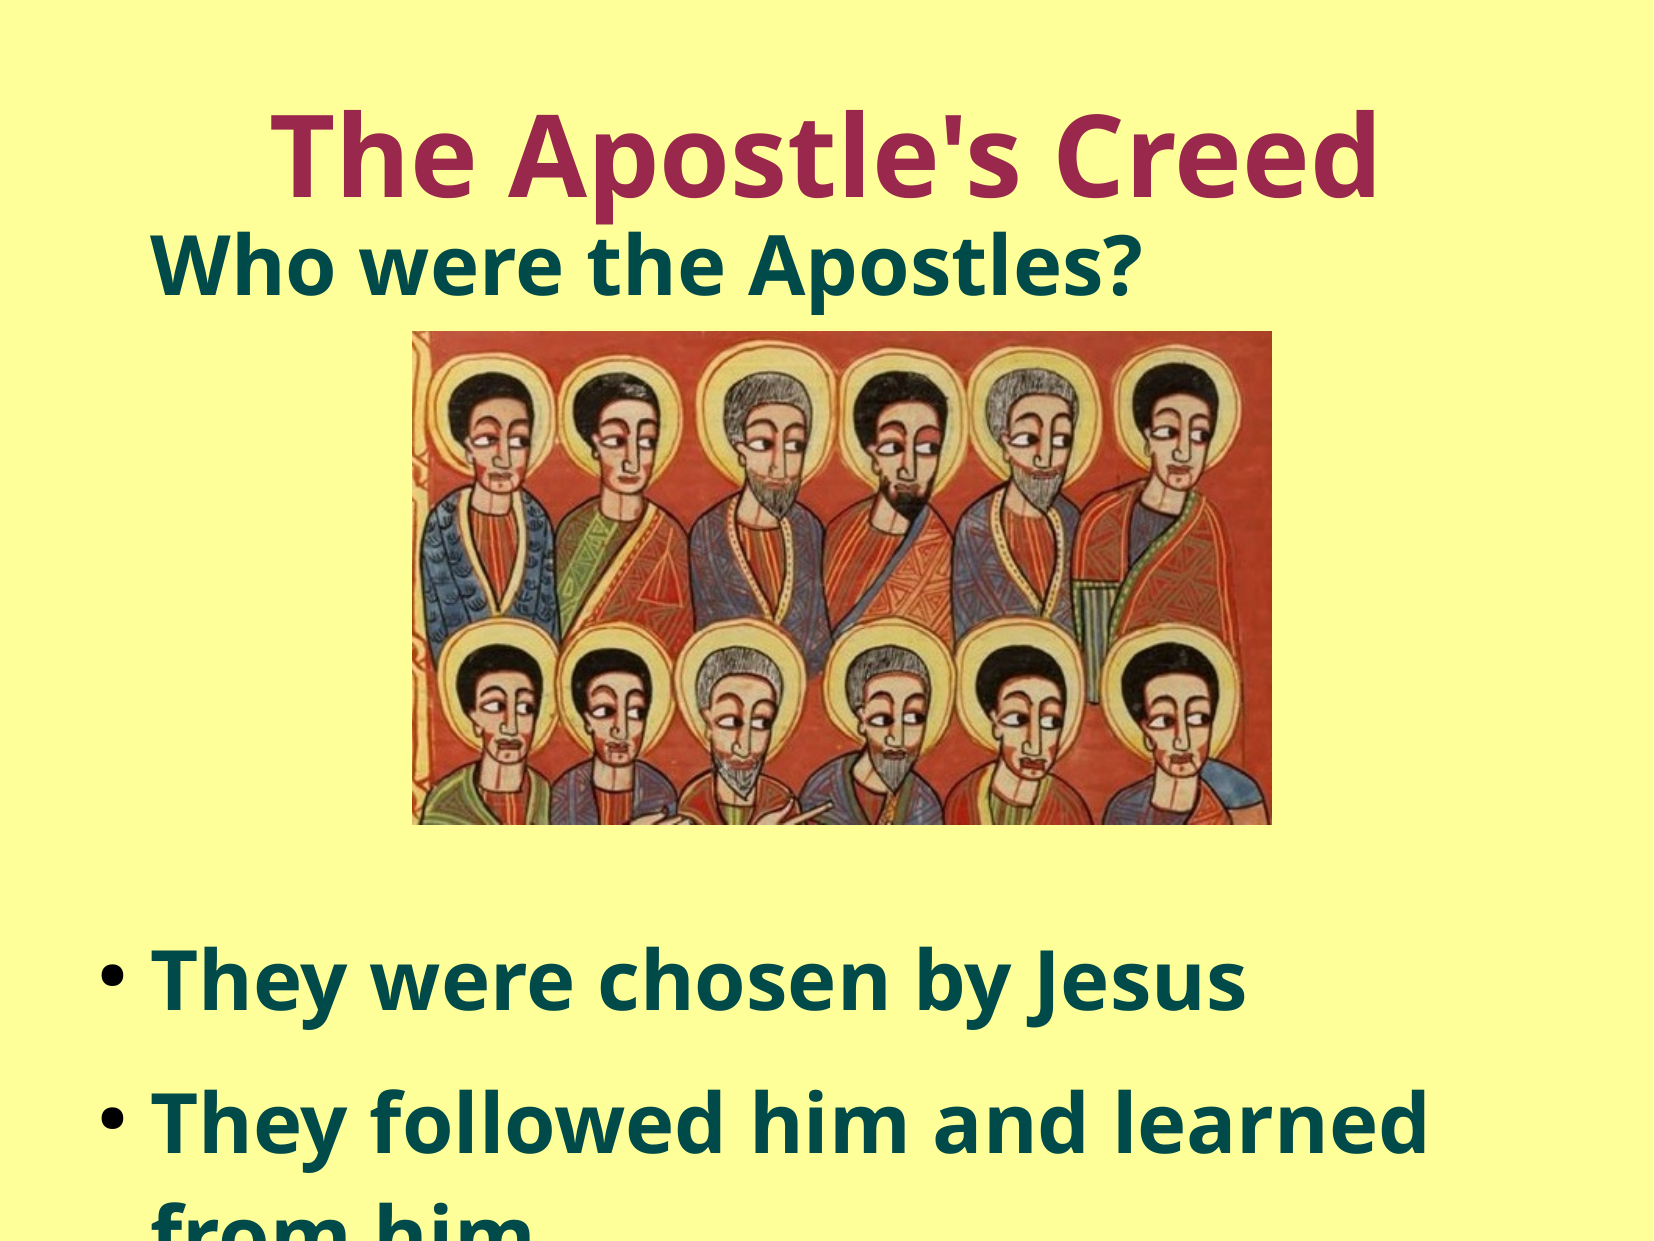

# The Apostle's Creed
Who were the Apostles?
They were chosen by Jesus
They followed him and learned from him